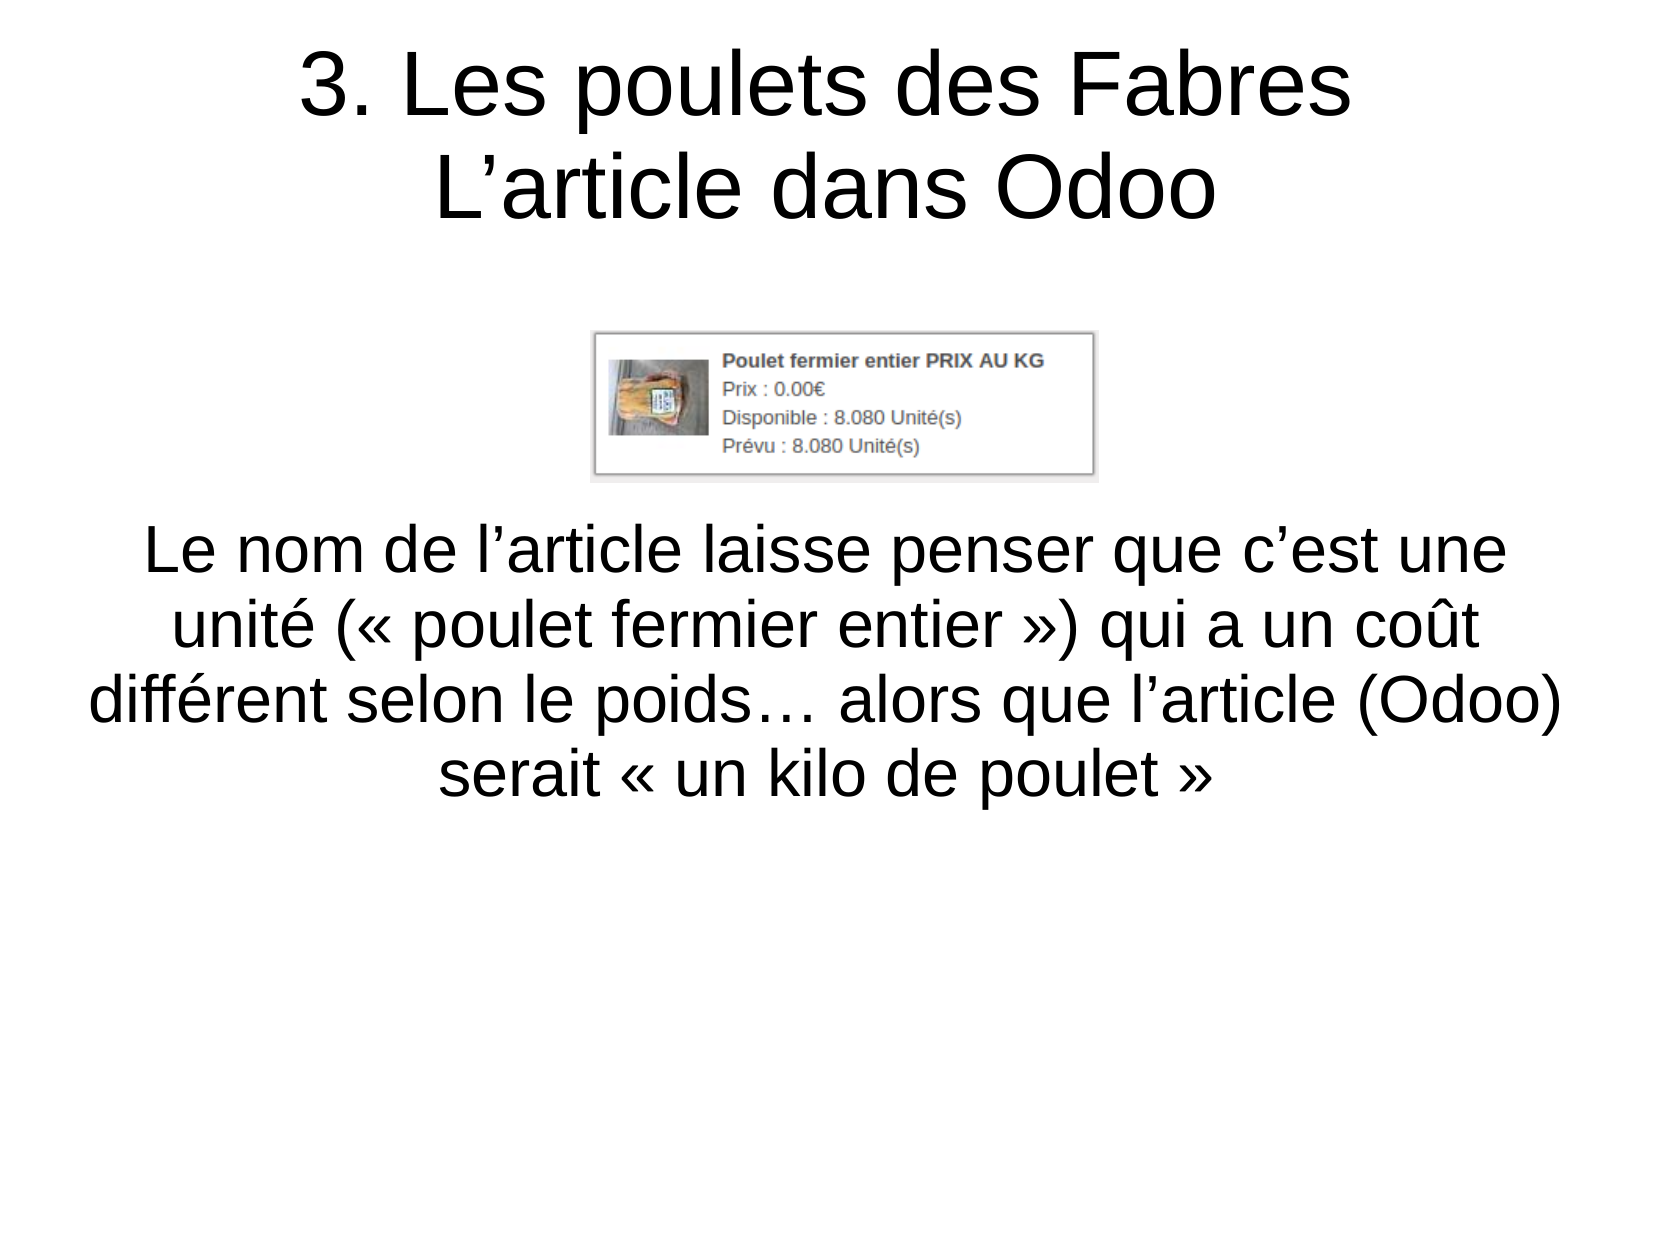

# 3. Les poulets des Fabres L’article dans Odoo
Le nom de l’article laisse penser que c’est une unité (« poulet fermier entier ») qui a un coût différent selon le poids… alors que l’article (Odoo) serait « un kilo de poulet »